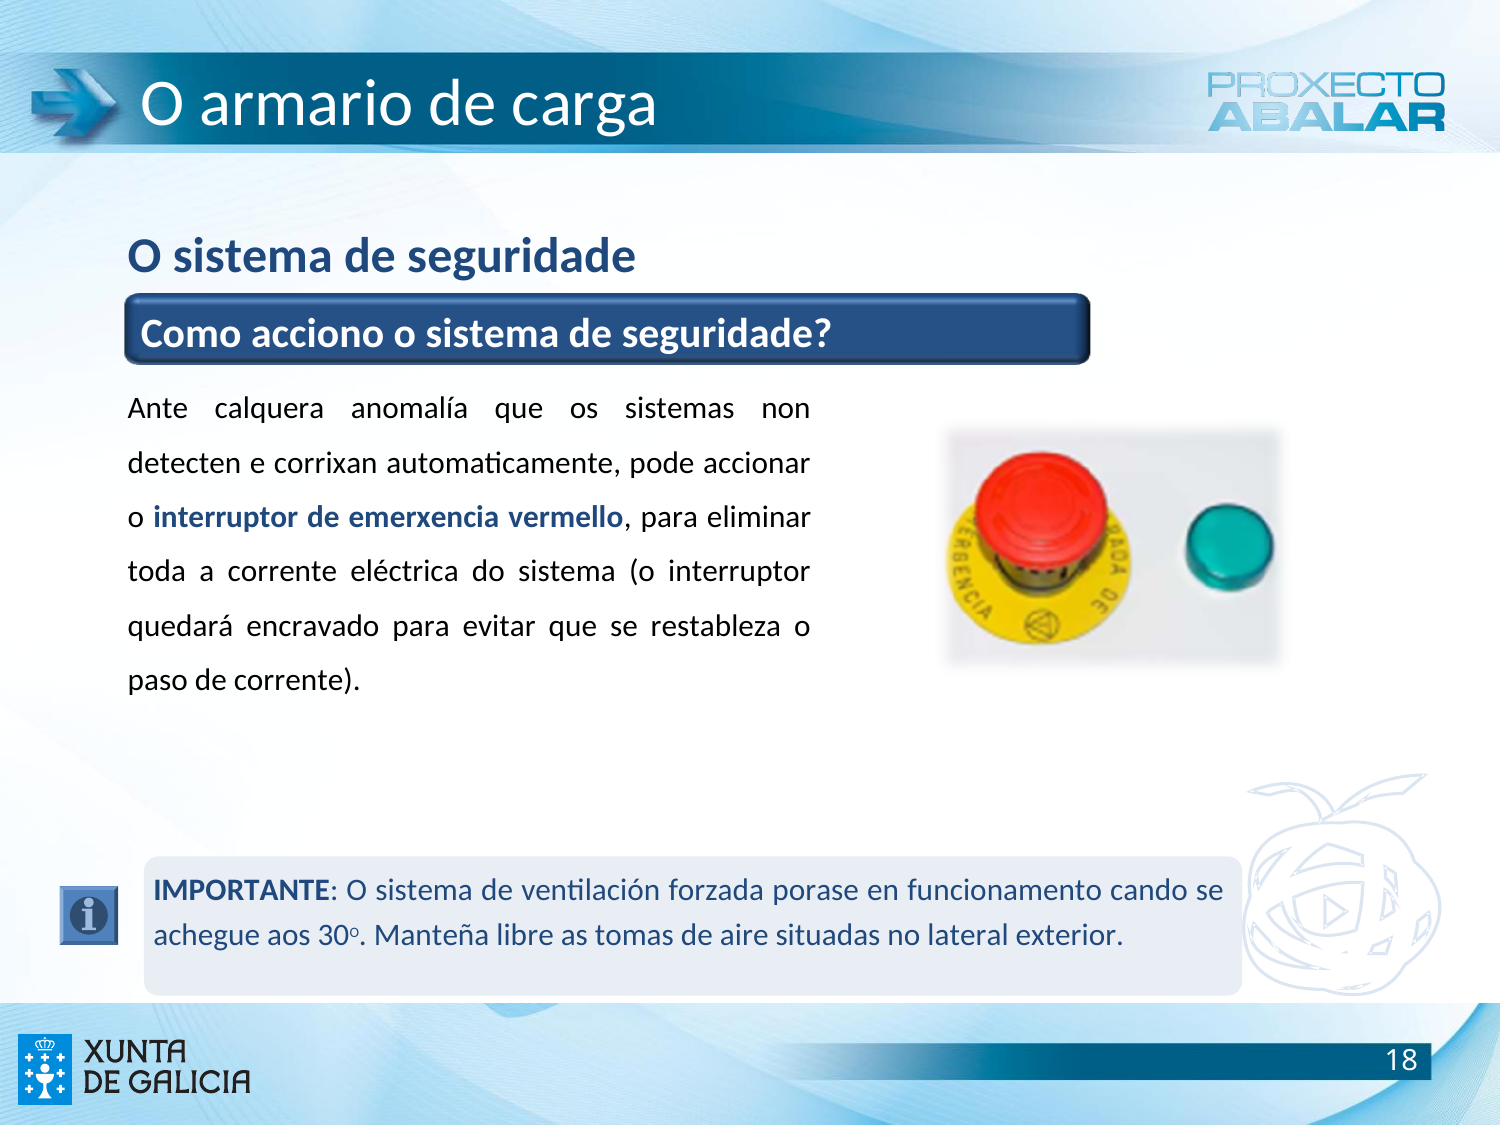

O armario de carga
O sistema de seguridade
Como acciono o sistema de seguridade?
Ante calquera anomalía que os sistemas non detecten e corrixan automaticamente, pode accionar o interruptor de emerxencia vermello, para eliminar toda a corrente eléctrica do sistema (o interruptor quedará encravado para evitar que se restableza o paso de corrente).
IMPORTANTE: O sistema de ventilación forzada porase en funcionamento cando se achegue aos 30O. Manteña libre as tomas de aire situadas no lateral exterior.